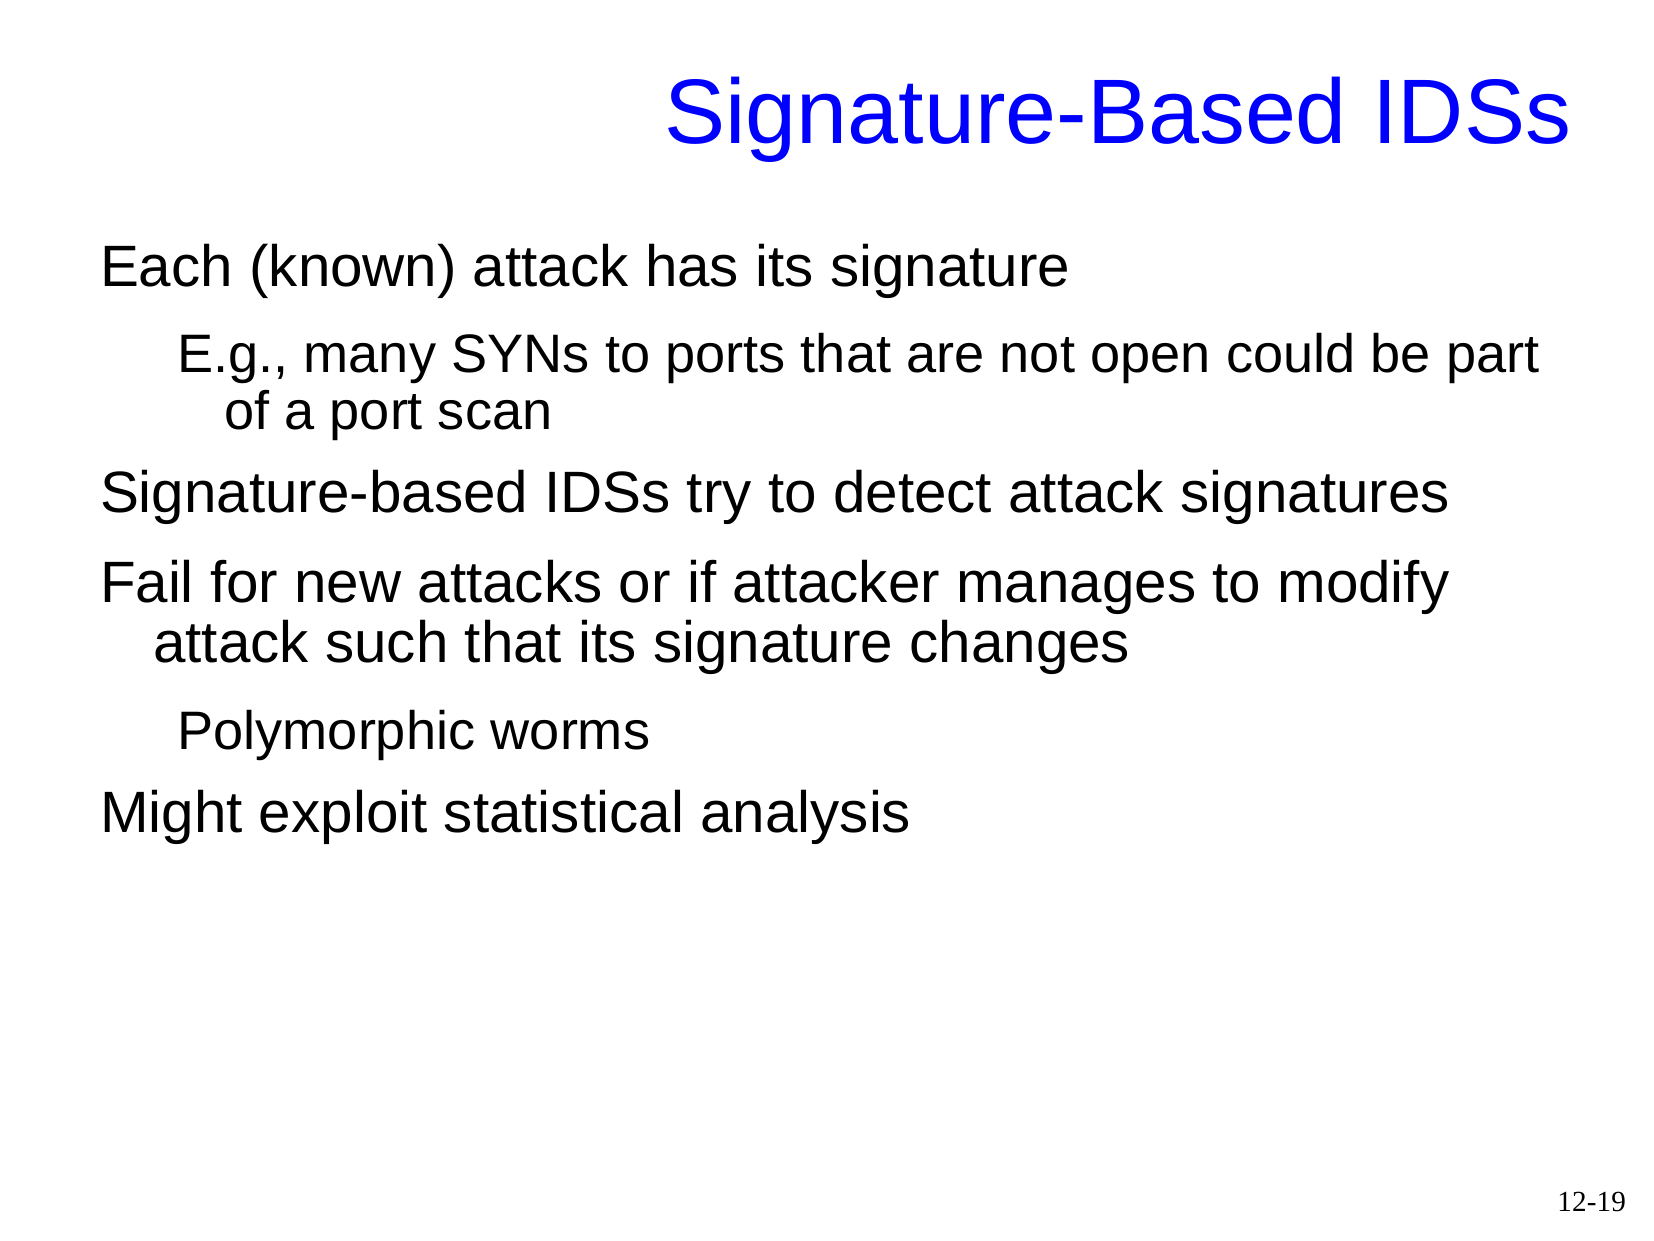

# Signature-Based IDSs
Each (known) attack has its signature
E.g., many SYNs to ports that are not open could be part of a port scan
Signature-based IDSs try to detect attack signatures
Fail for new attacks or if attacker manages to modify attack such that its signature changes
Polymorphic worms
Might exploit statistical analysis